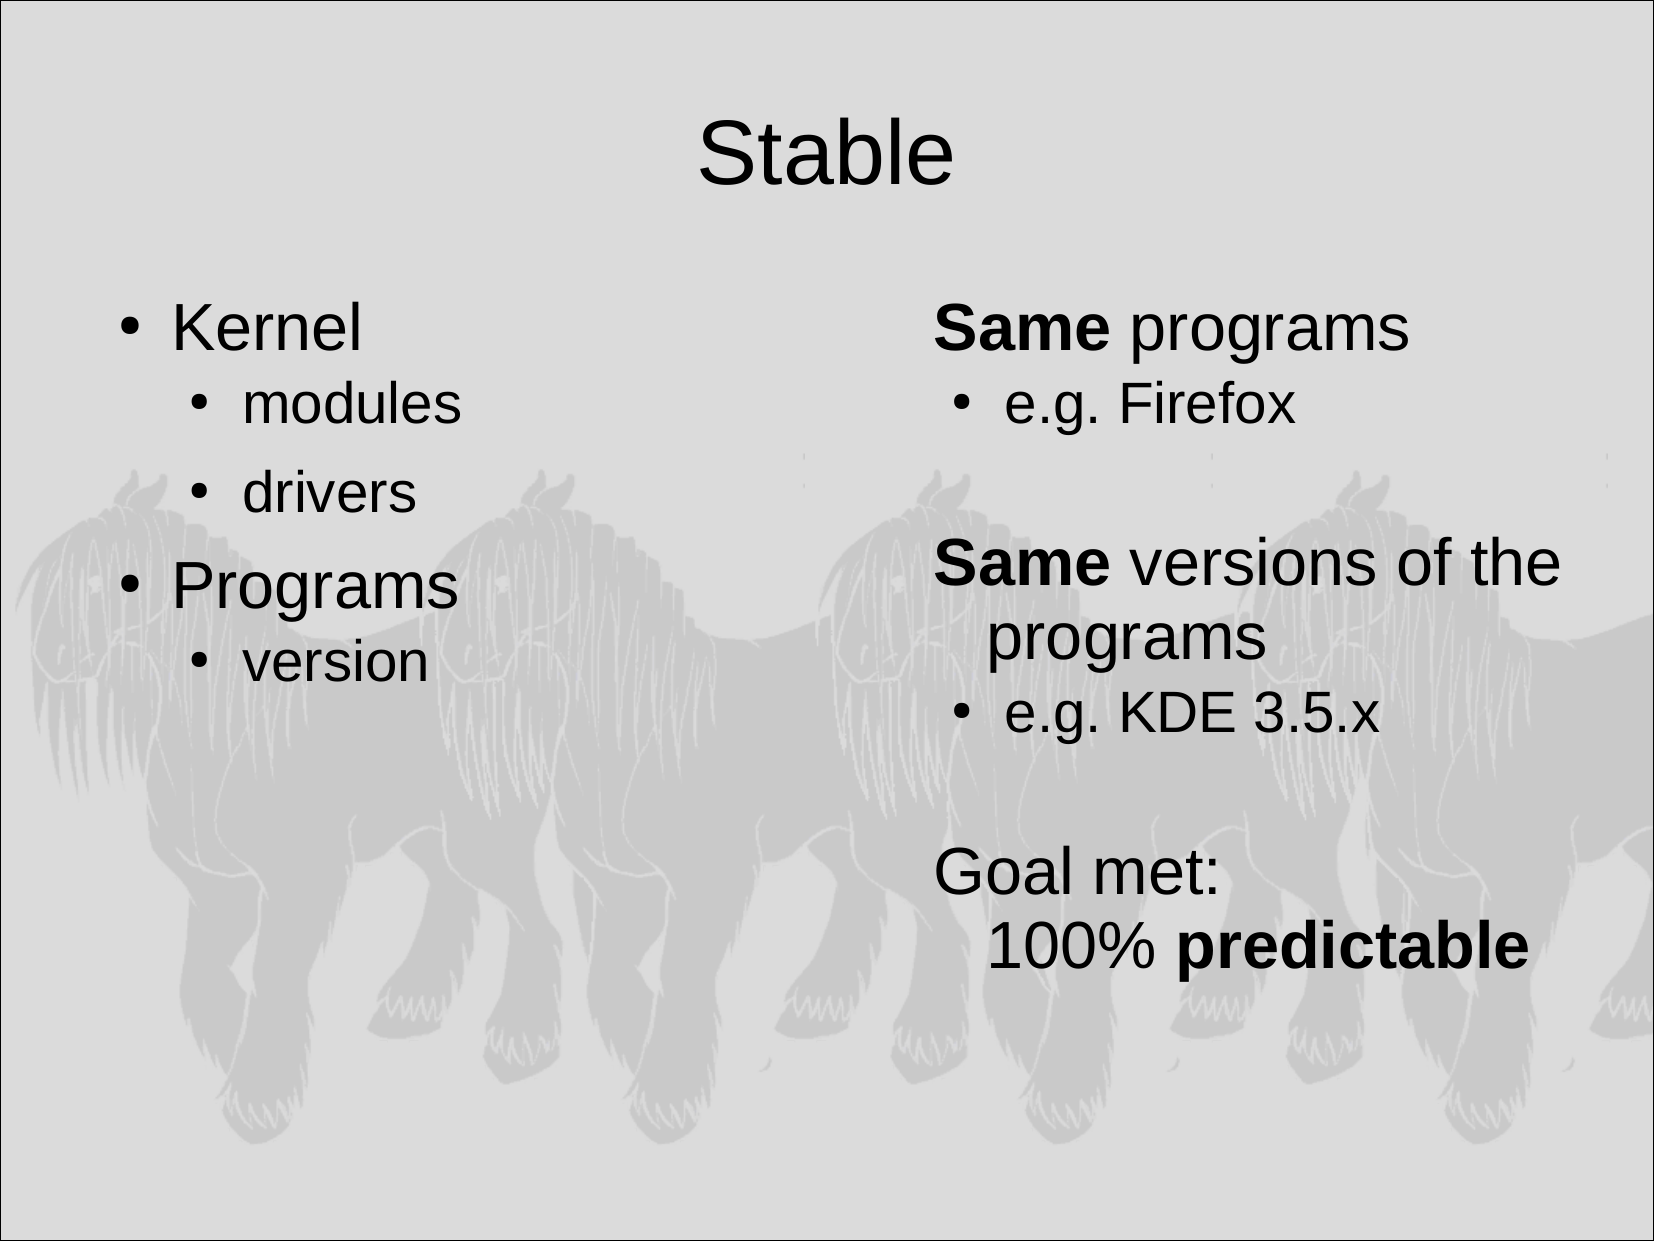

# Stable
Kernel
modules
drivers
Programs
version
Same programs
e.g. Firefox
Same versions of the programs
e.g. KDE 3.5.x
Goal met:
100% predictable